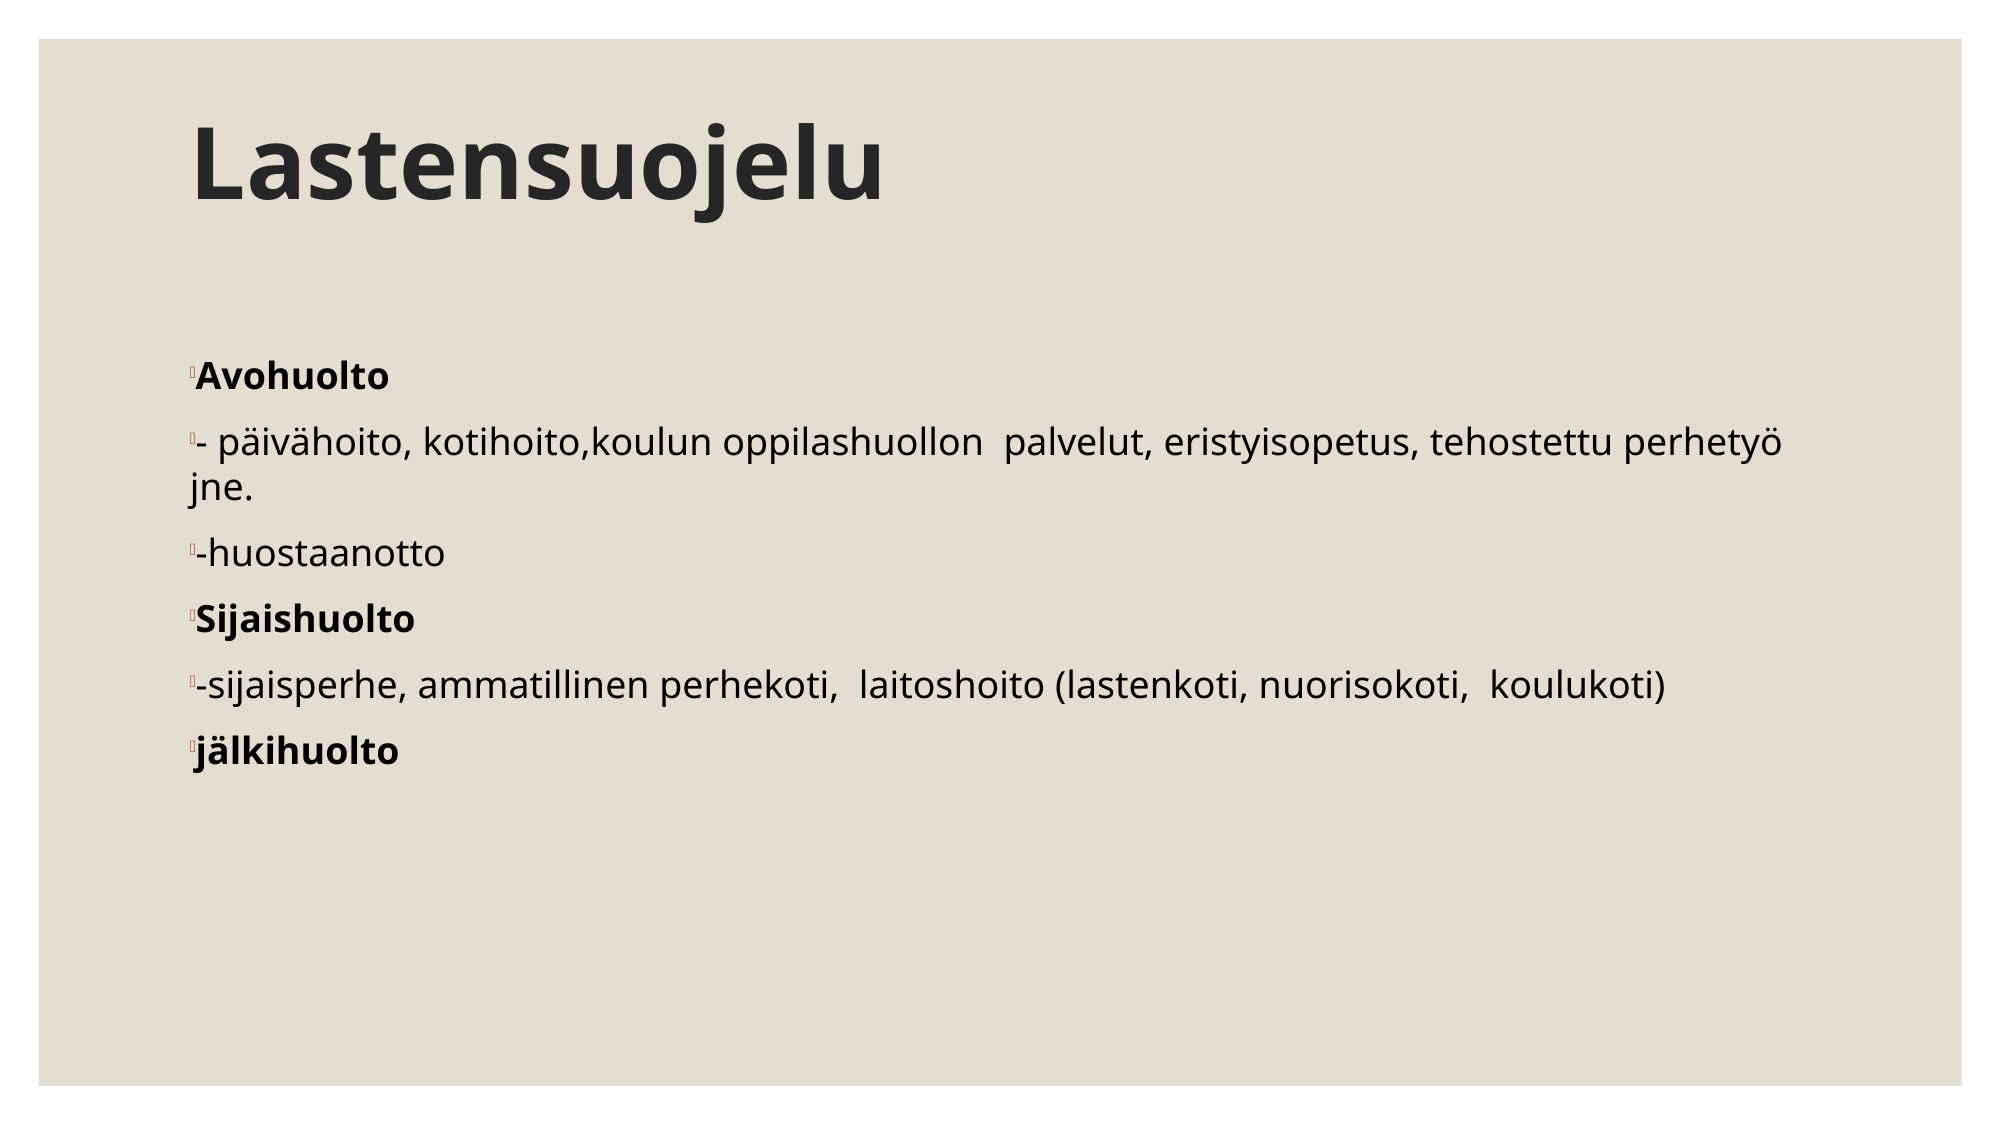

# Lastensuojelu
Avohuolto
- päivähoito, kotihoito,koulun oppilashuollon palvelut, eristyisopetus, tehostettu perhetyö jne.
-huostaanotto
Sijaishuolto
-sijaisperhe, ammatillinen perhekoti, laitoshoito (lastenkoti, nuorisokoti, koulukoti)
jälkihuolto